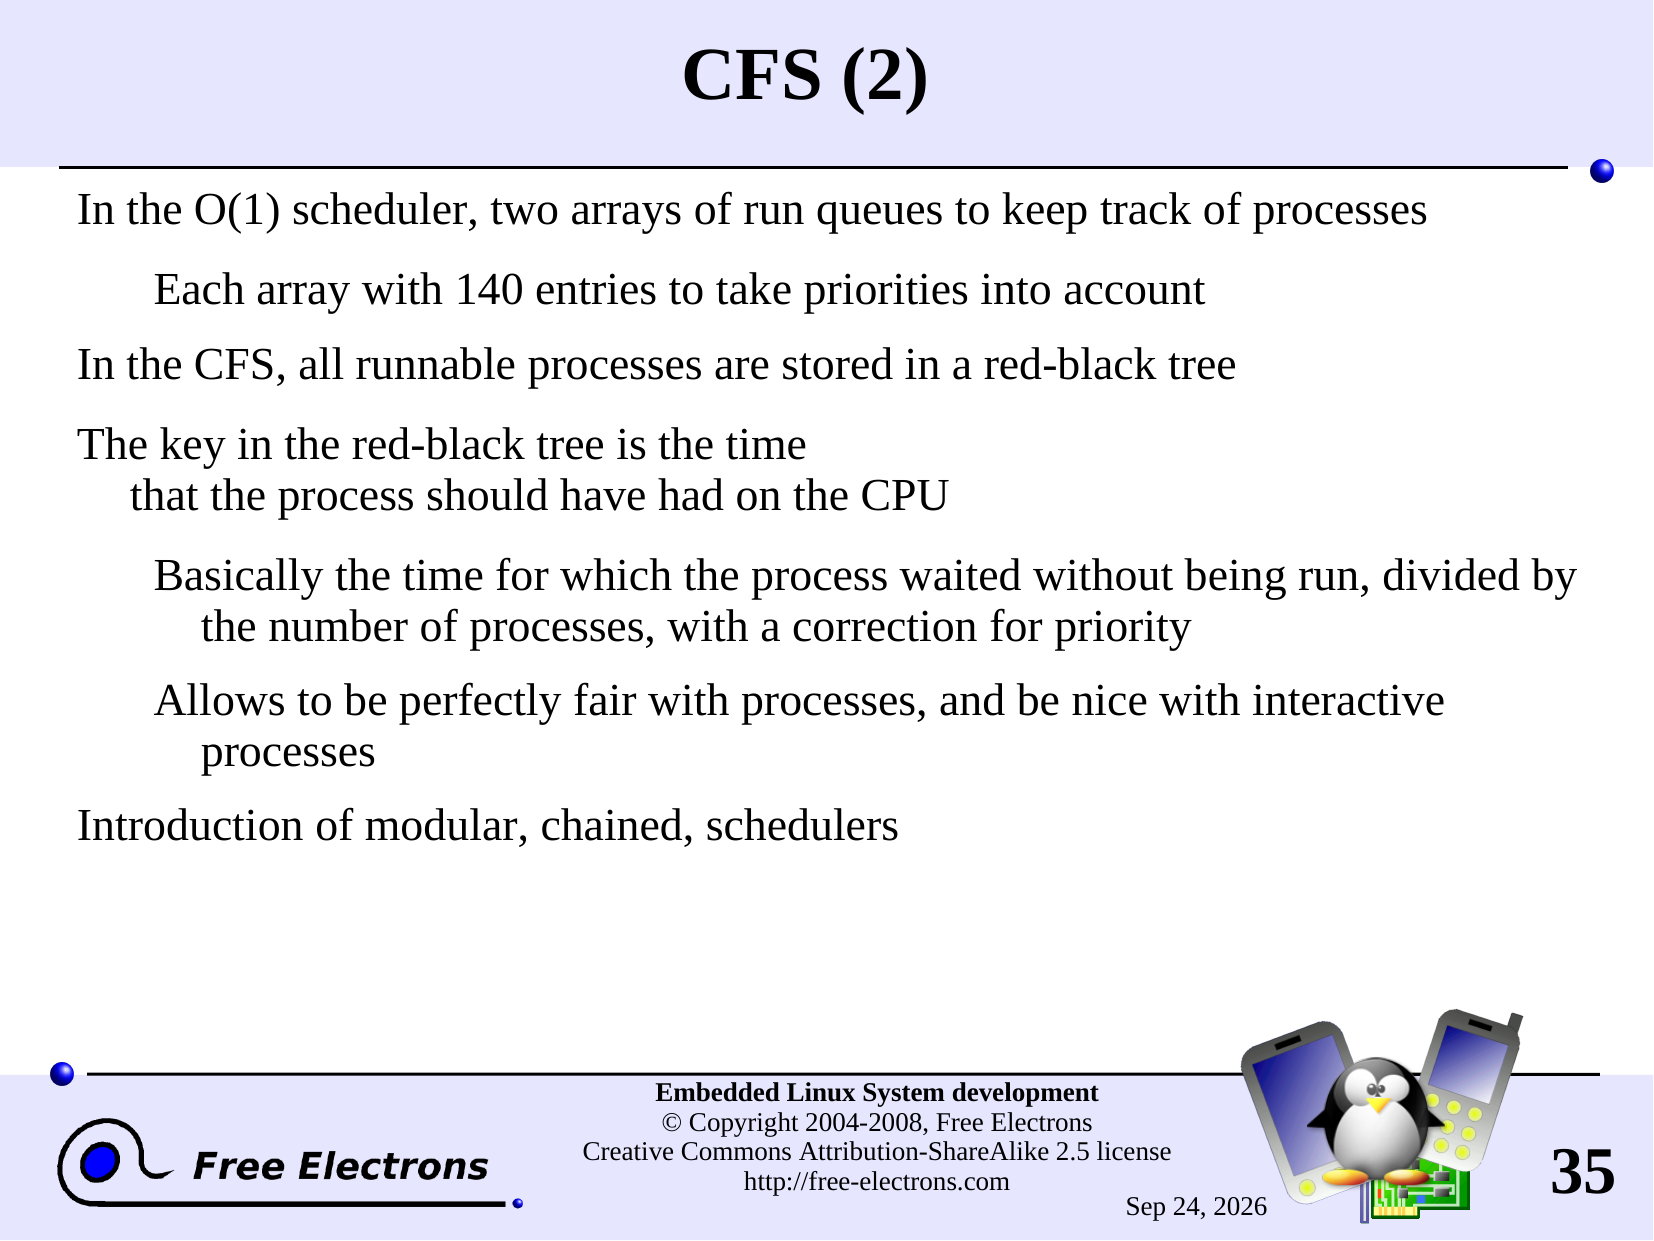

# CFS (2)
In the O(1) scheduler, two arrays of run queues to keep track of processes
Each array with 140 entries to take priorities into account
In the CFS, all runnable processes are stored in a red-black tree
The key in the red-black tree is the time
that the process should have had on the CPU
Basically the time for which the process waited without being run, divided by the number of processes, with a correction for priority
Allows to be perfectly fair with processes, and be nice with interactive processes
Introduction of modular, chained, schedulers